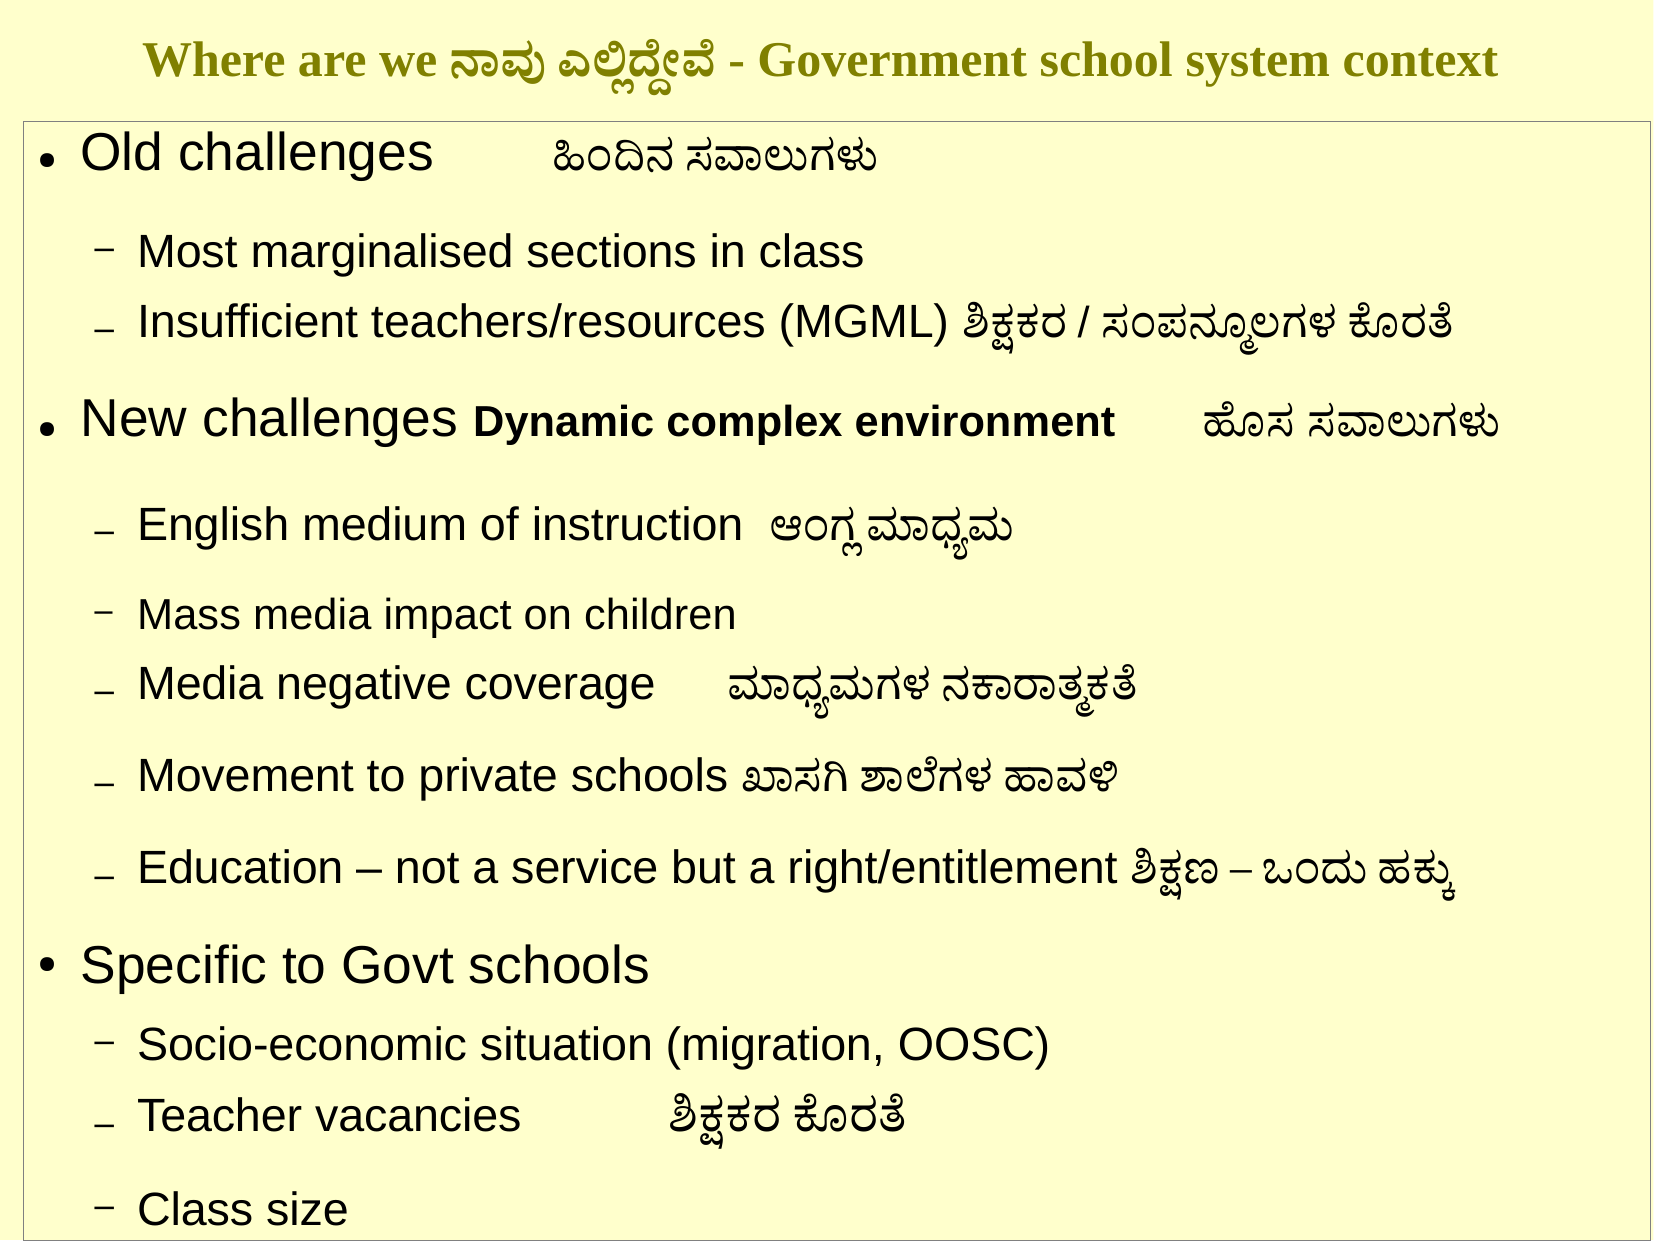

# Where are we ನಾವು ಎಲ್ಲಿದ್ದೇವೆ - Government school system context
Old challenges			ಹಿಂದಿನ ಸವಾಲುಗಳು
Most marginalised sections in class
Insufficient teachers/resources (MGML) ಶಿಕ್ಷಕರ / ಸಂಪನ್ಮೂಲಗಳ ಕೊರತೆ
New challenges Dynamic complex environment		ಹೊಸ ಸವಾಲುಗಳು
English medium of instruction ಆಂಗ್ಲ ಮಾಧ್ಯಮ
Mass media impact on children
Media negative coverage		ಮಾಧ್ಯಮಗಳ ನಕಾರಾತ್ಮಕತೆ
Movement to private schools ಖಾಸಗಿ ಶಾಲೆಗಳ ಹಾವಳಿ
Education – not a service but a right/entitlement ಶಿಕ್ಷಣ – ಒಂದು ಹಕ್ಕು
Specific to Govt schools
Socio-economic situation (migration, OOSC)
Teacher vacancies 			ಶಿಕ್ಷಕರ ಕೊರತೆ
Class size